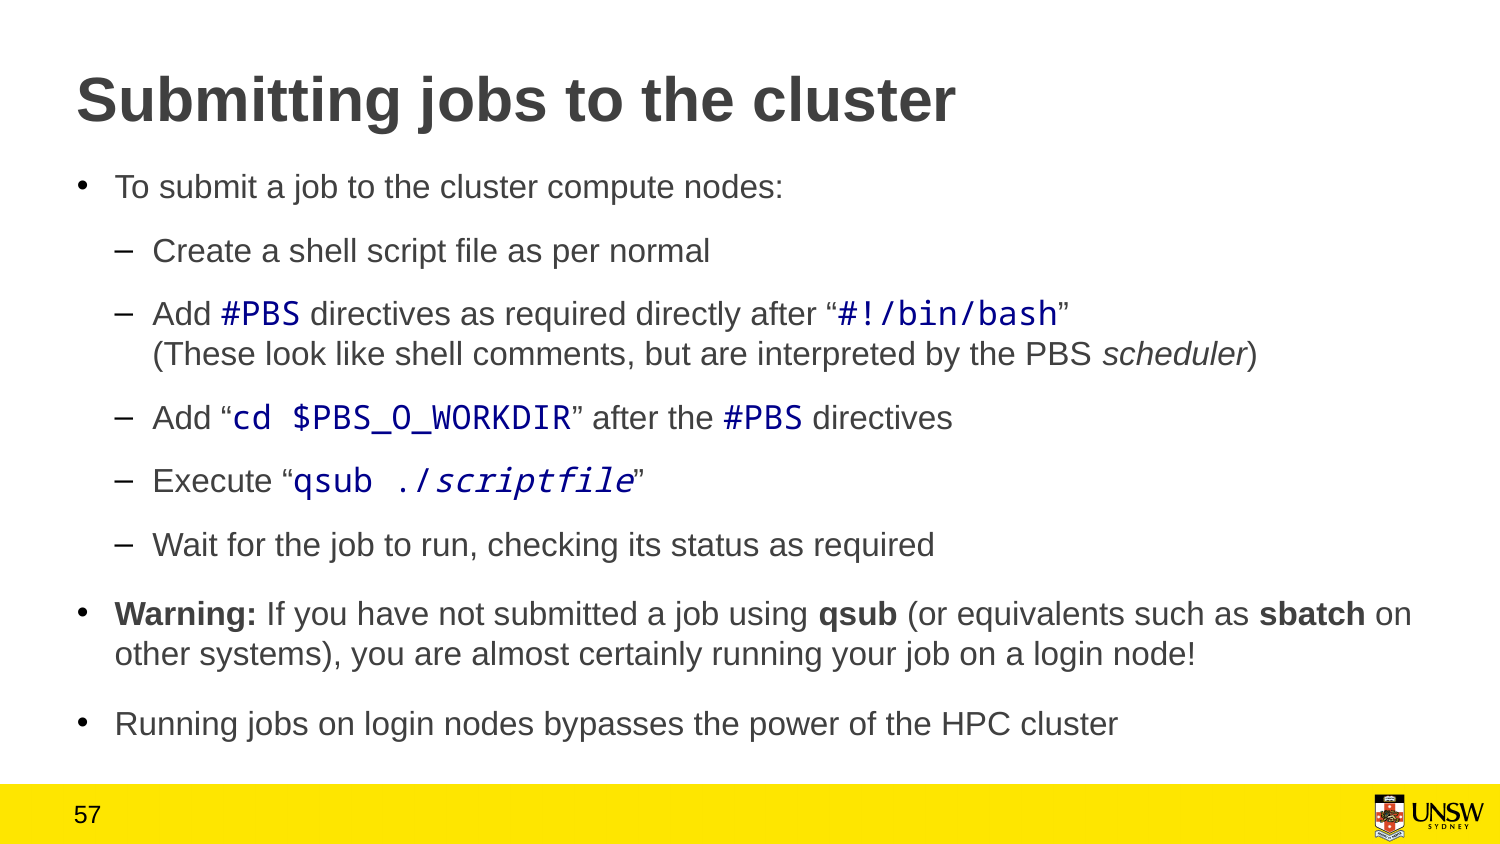

# Submitting jobs to the cluster
To submit a job to the cluster compute nodes:
Create a shell script file as per normal
Add #PBS directives as required directly after “#!/bin/bash”
(These look like shell comments, but are interpreted by the PBS scheduler)
Add “cd $PBS_O_WORKDIR” after the #PBS directives
Execute “qsub ./scriptfile”
Wait for the job to run, checking its status as required
Warning: If you have not submitted a job using qsub (or equivalents such as sbatch on other systems), you are almost certainly running your job on a login node!
Running jobs on login nodes bypasses the power of the HPC cluster